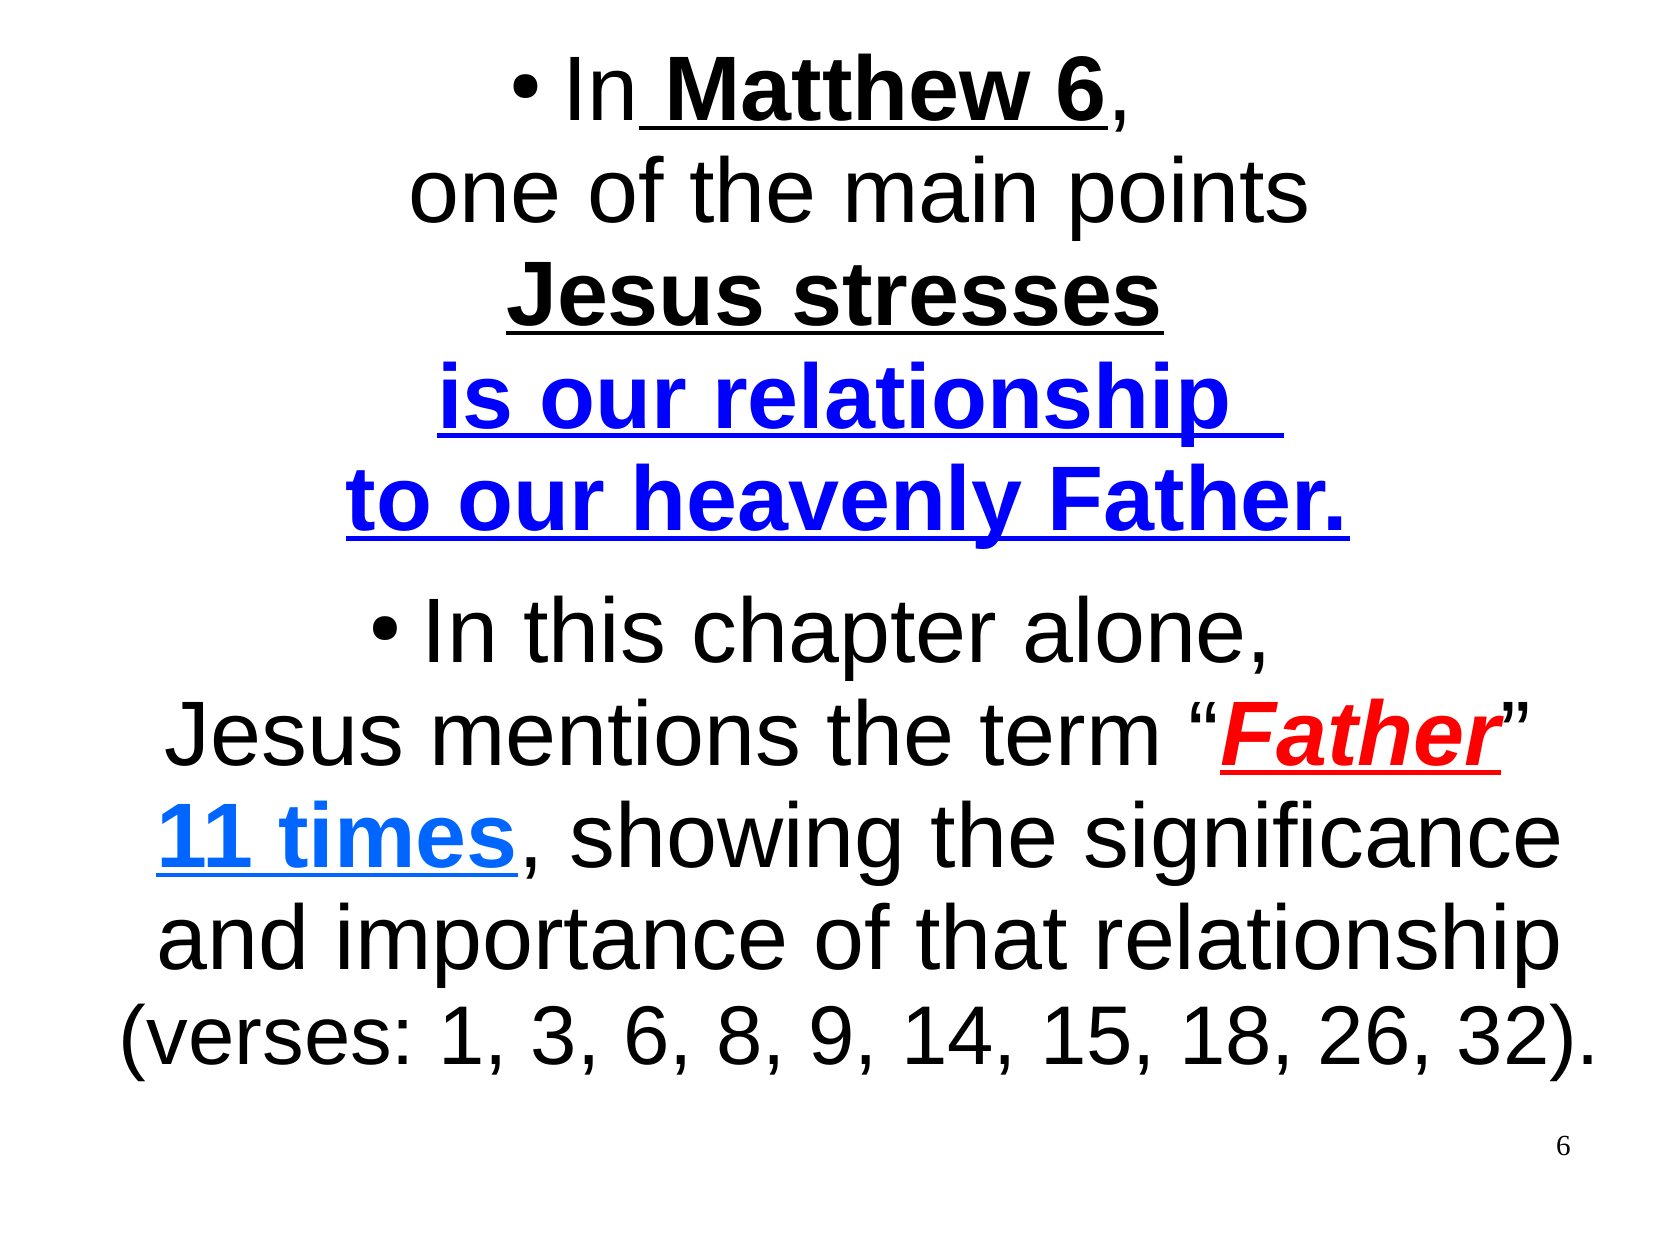

# In Matthew 6, one of the main points Jesus stresses is our relationship to our heavenly Father.
In this chapter alone,
Jesus mentions the term “Father”
11 times, showing the significance and importance of that relationship (verses: 1, 3, 6, 8, 9, 14, 15, 18, 26, 32).
6